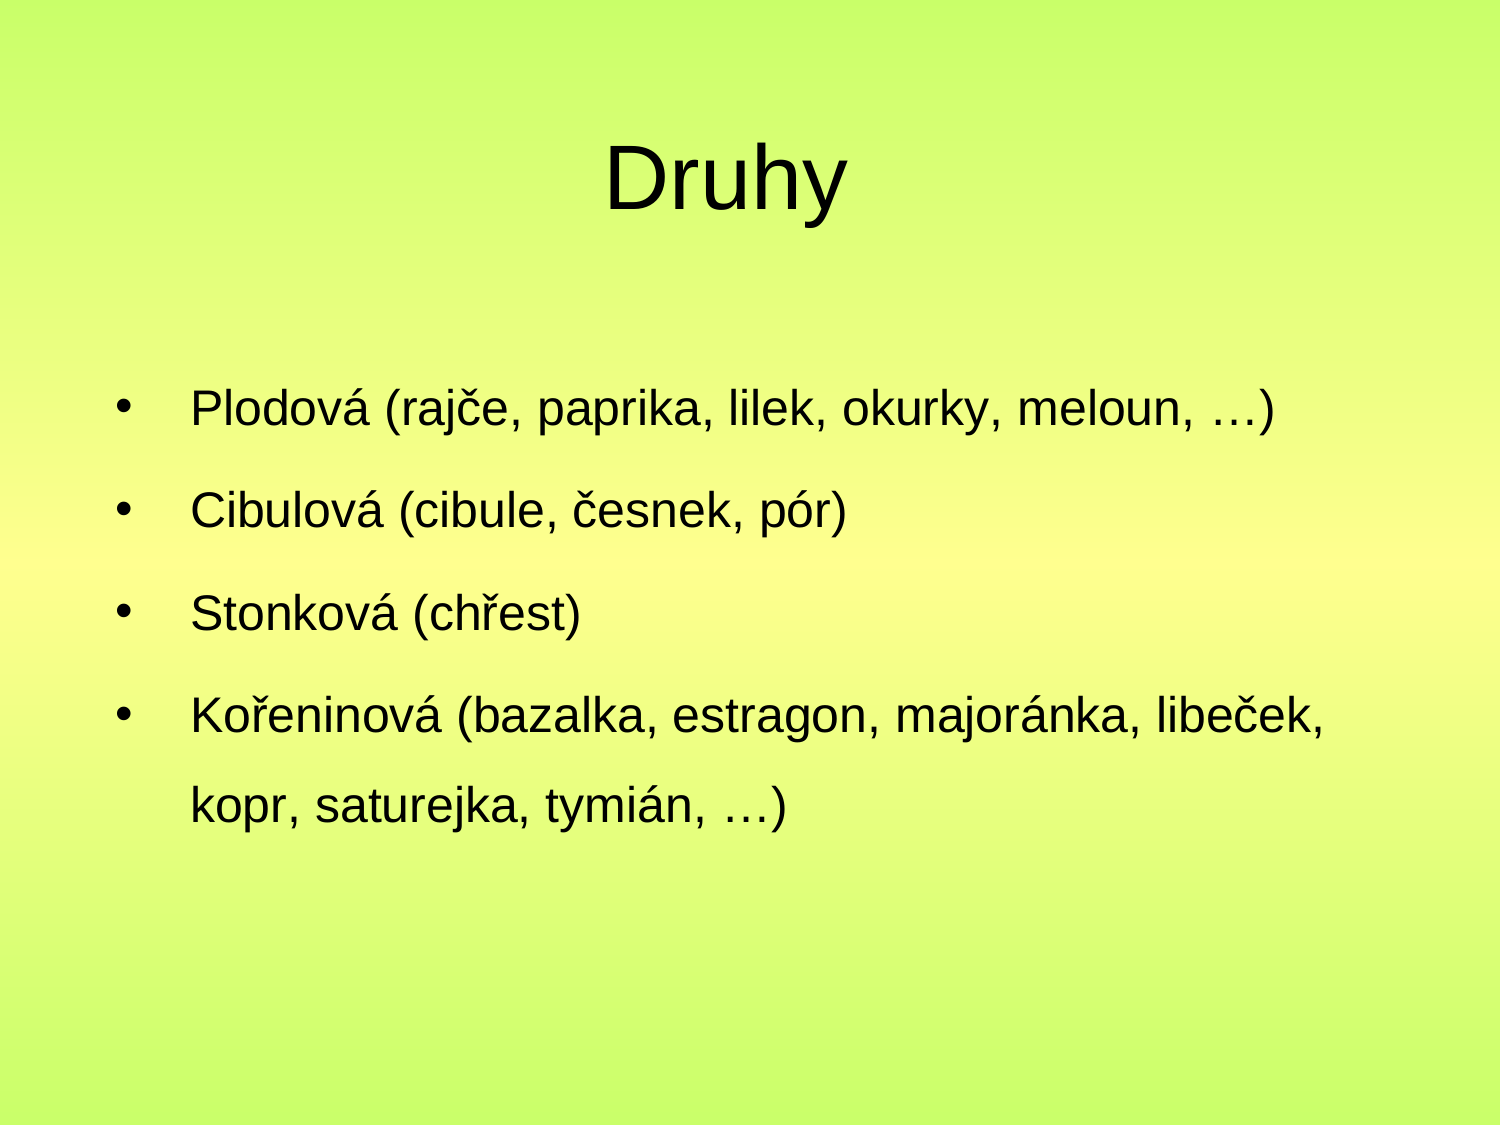

# Druhy
Plodová (rajče, paprika, lilek, okurky, meloun, …)
Cibulová (cibule, česnek, pór)
Stonková (chřest)
Kořeninová (bazalka, estragon, majoránka, libeček, kopr, saturejka, tymián, …)